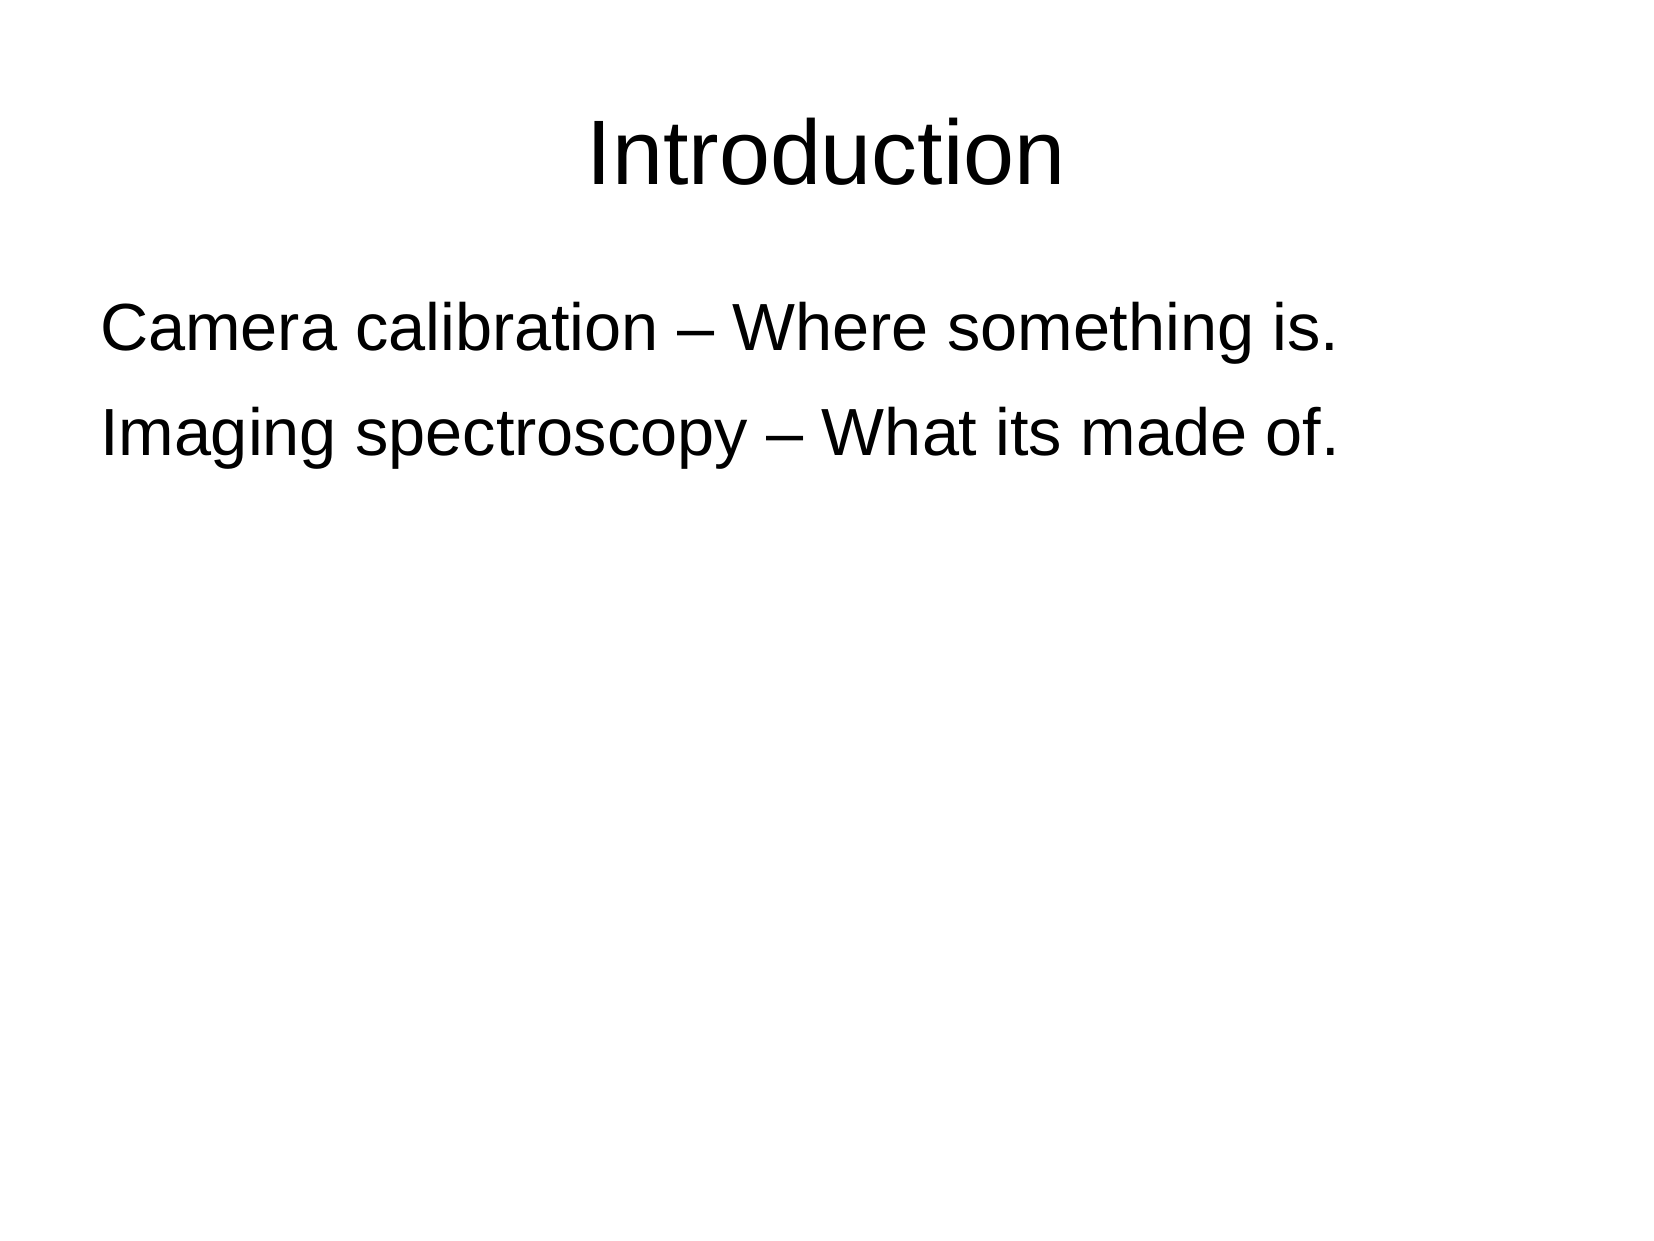

# Introduction
Camera calibration – Where something is.
Imaging spectroscopy – What its made of.